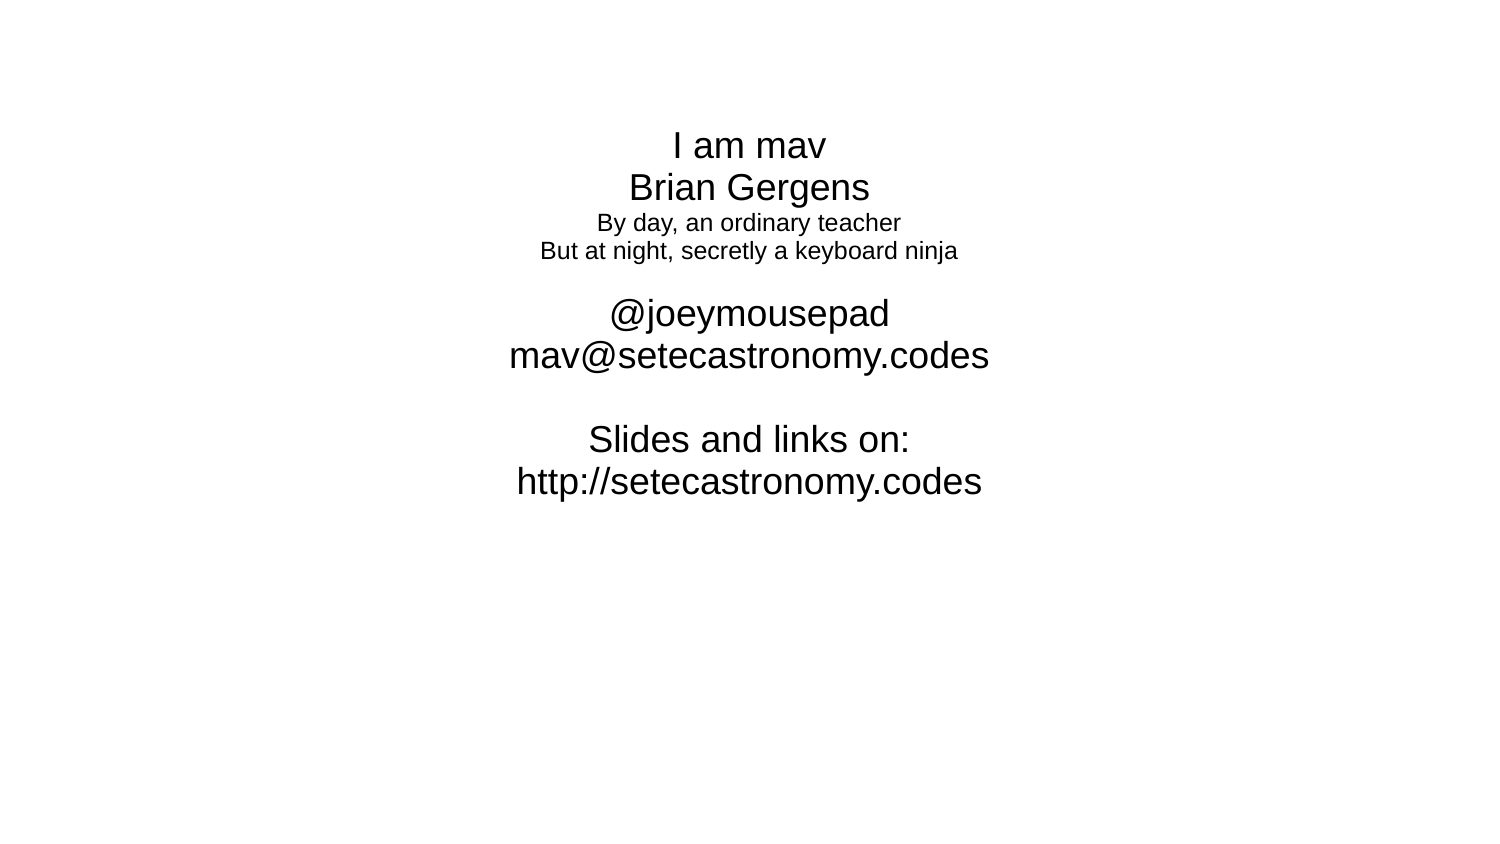

I am mav
Brian Gergens
By day, an ordinary teacher
But at night, secretly a keyboard ninja
@joeymousepad
mav@setecastronomy.codes
Slides and links on:
http://setecastronomy.codes